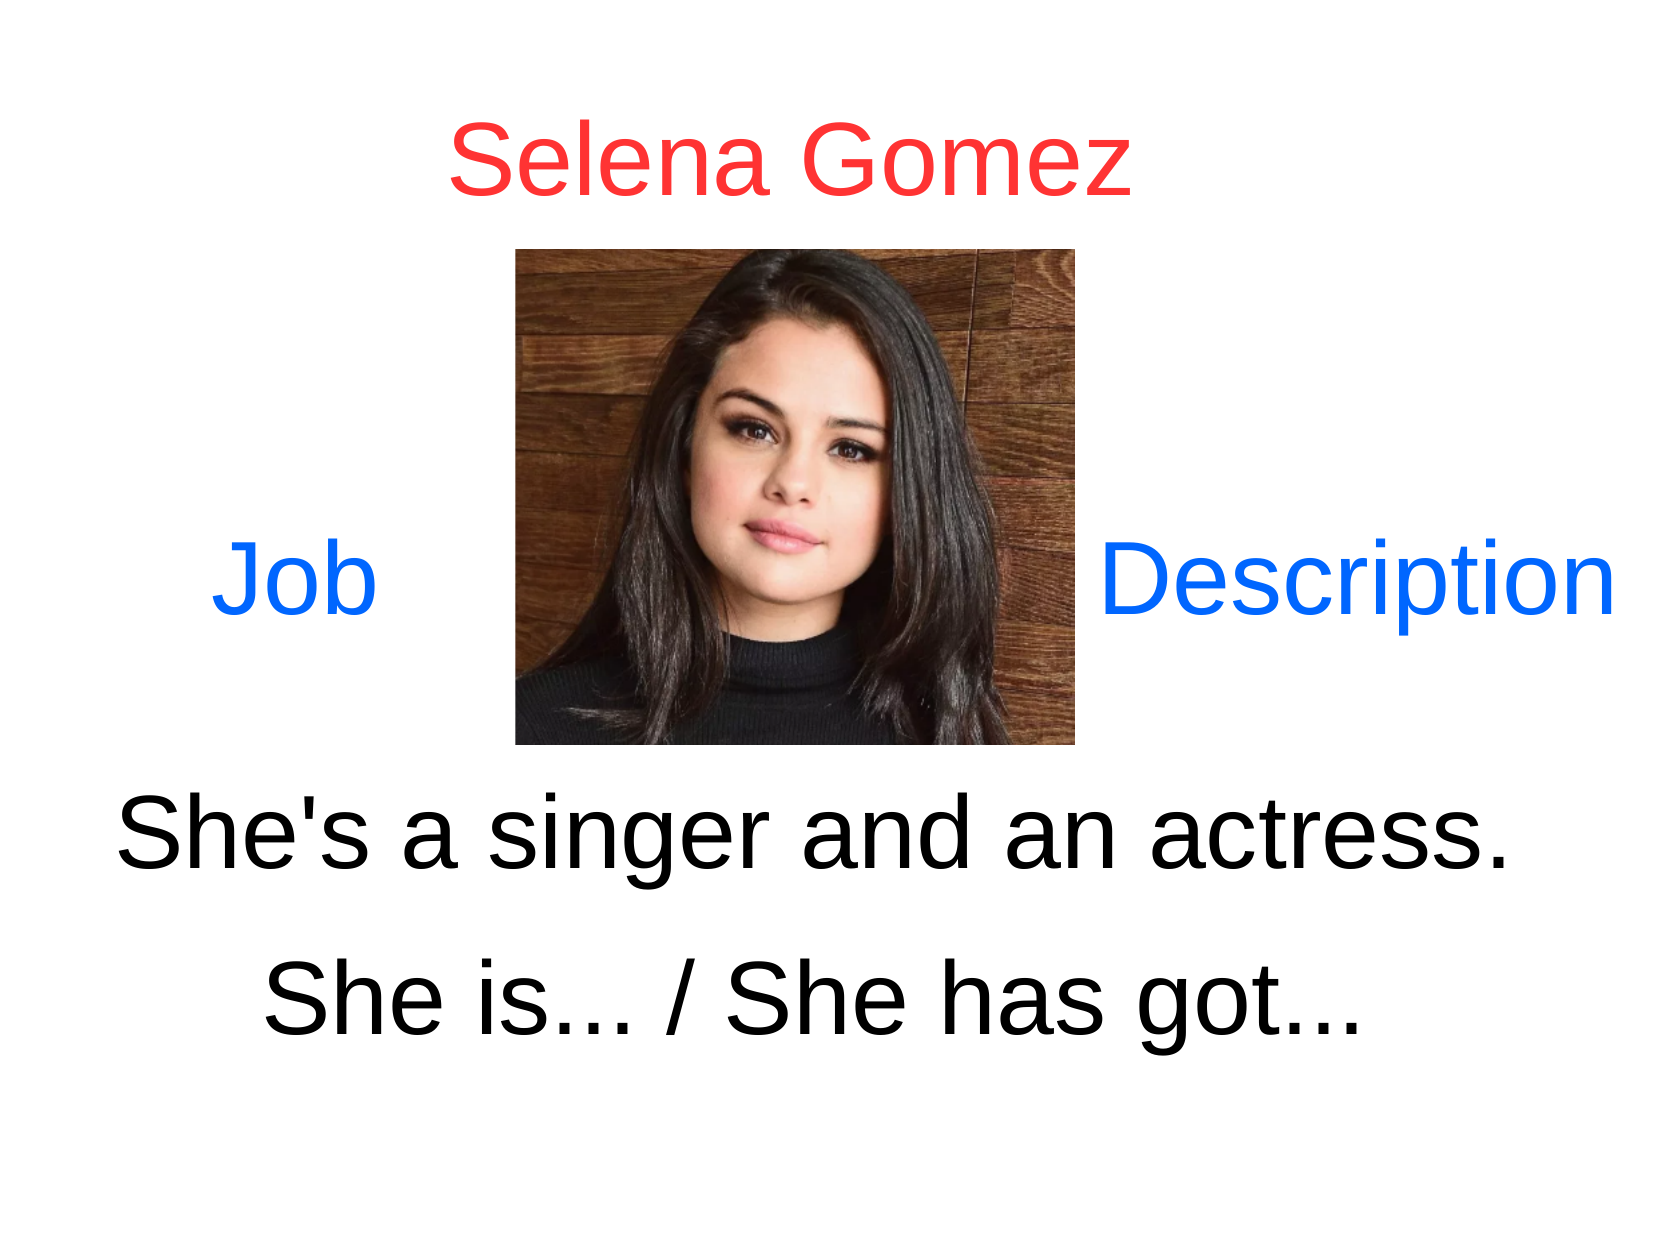

#
Selena Gomez
Job
Description
She's a singer and an actress.
She is... / She has got...